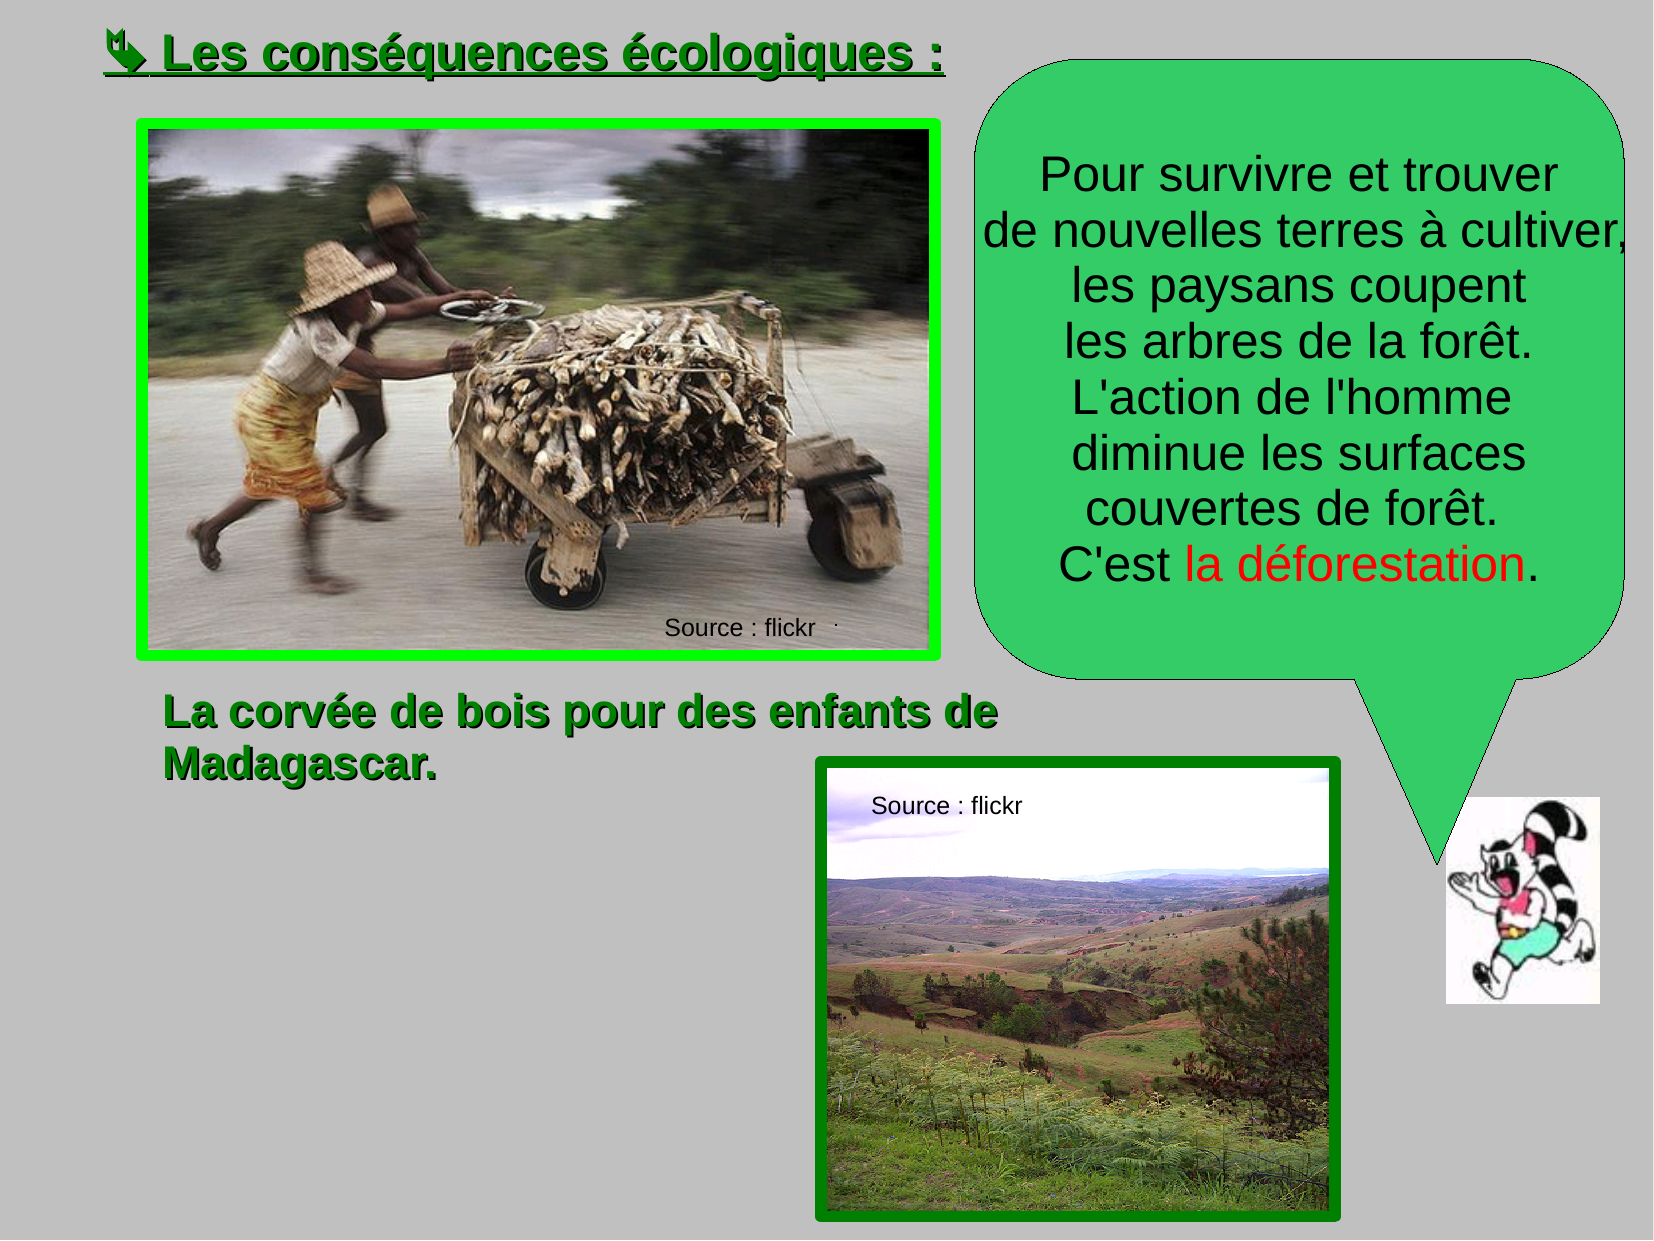

 Les conséquences écologiques :
Pour survivre et trouver
 de nouvelles terres à cultiver,
les paysans coupent
les arbres de la forêt.
L'action de l'homme
diminue les surfaces
couvertes de forêt.
C'est la déforestation.
Source : flickr
La corvée de bois pour des enfants de Madagascar.
Source : flickr